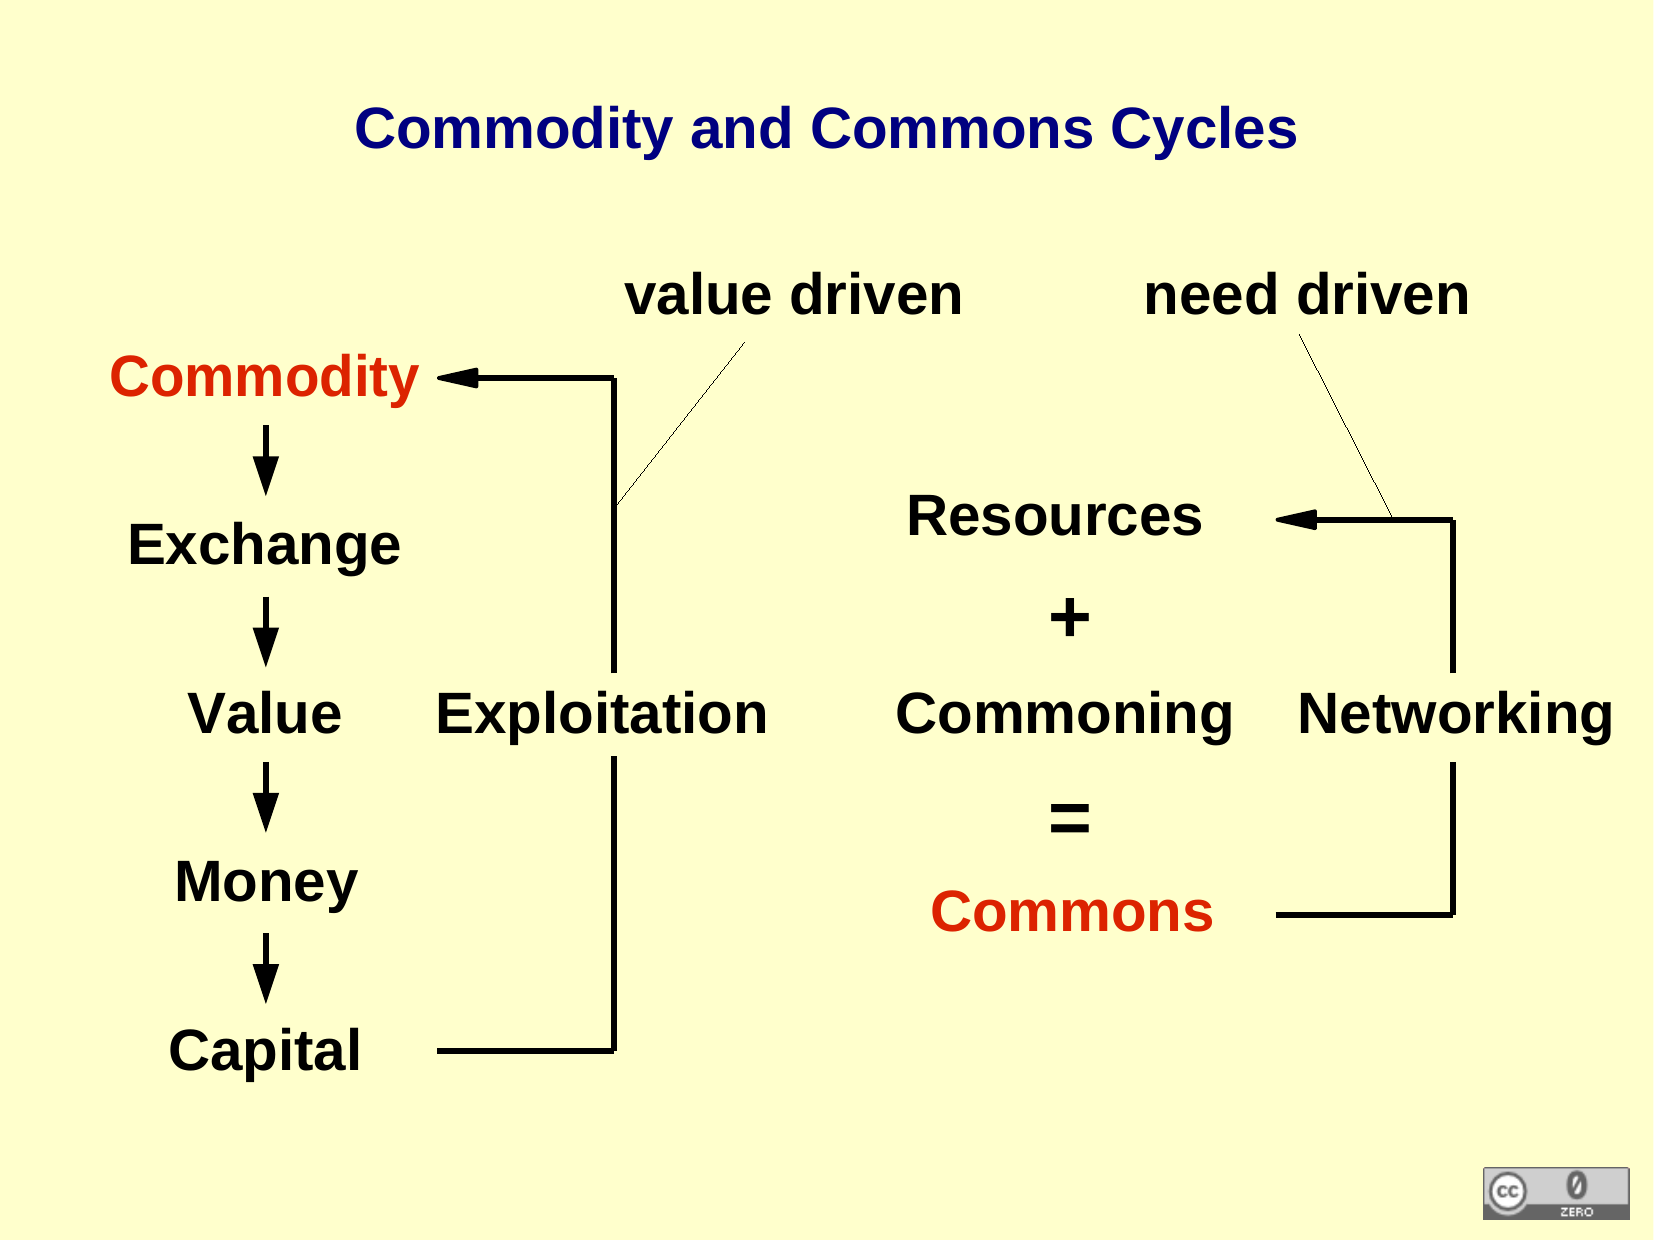

# Commodity and Commons Cycles
value driven
need driven
Commodity
Resources
Exchange
+
Value
Exploitation
Commoning
Networking
=
Money
Commons
Capital